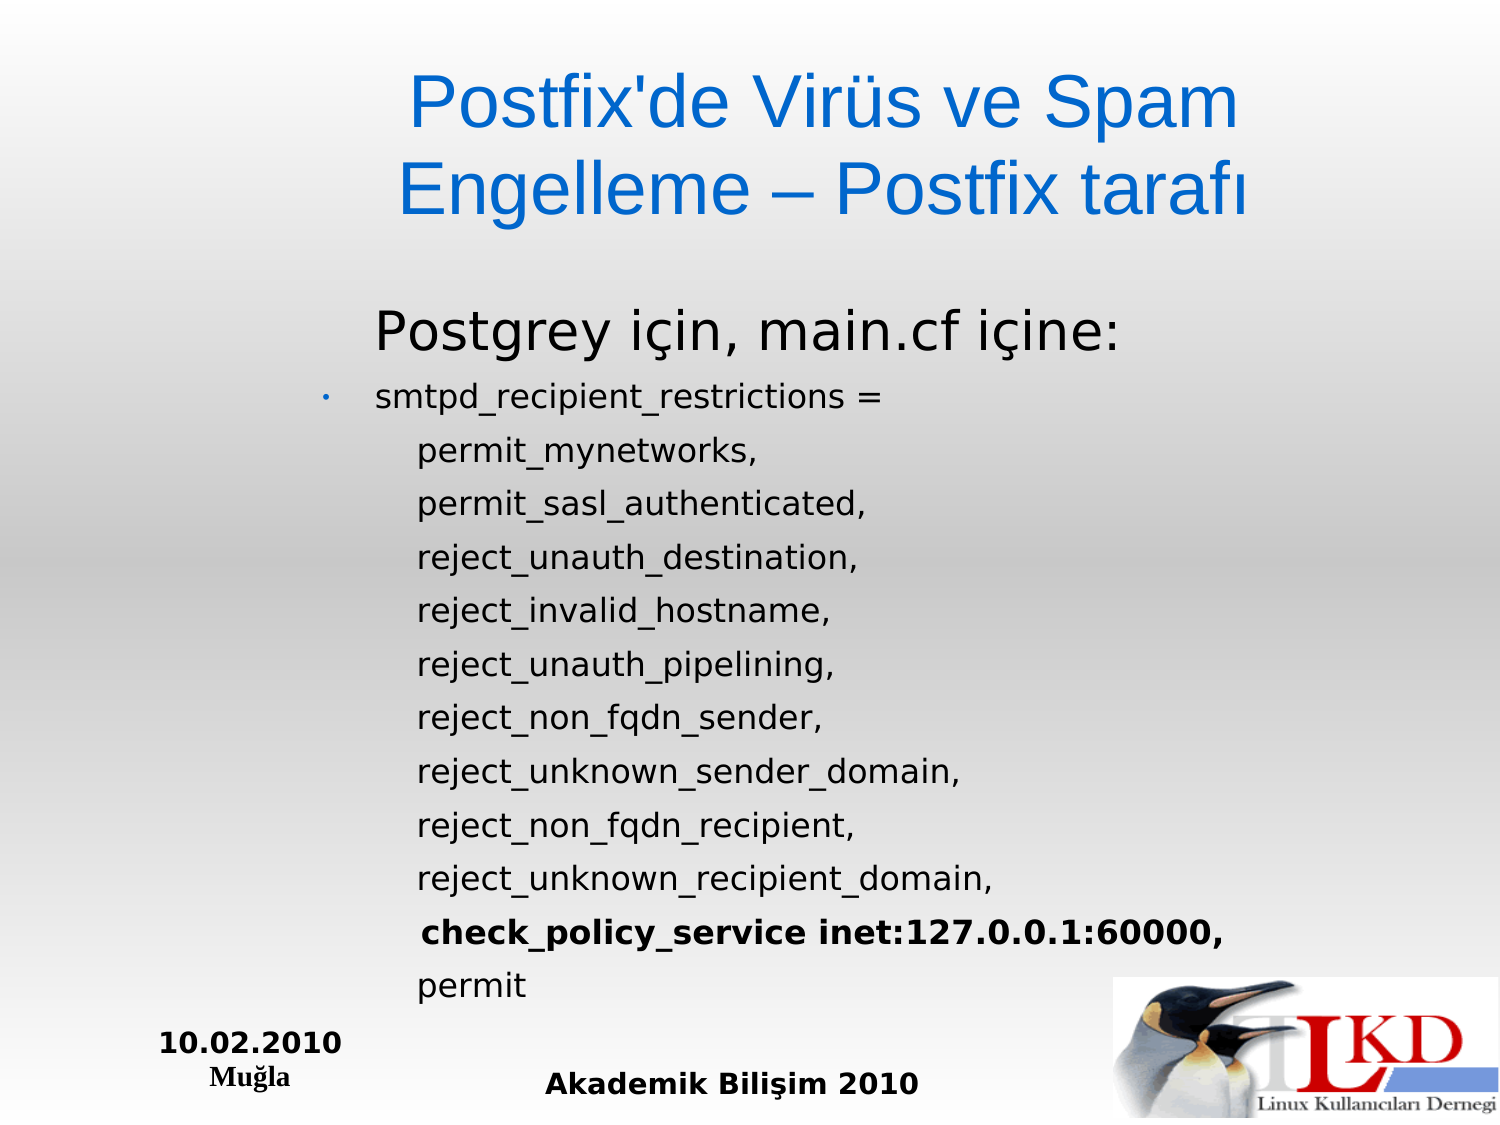

# Postfix'de Virüs ve Spam Engelleme – Postfix tarafı
Postgrey için, main.cf içine:
smtpd_recipient_restrictions =
 permit_mynetworks,
 permit_sasl_authenticated,
 reject_unauth_destination,
 reject_invalid_hostname,
 reject_unauth_pipelining,
 reject_non_fqdn_sender,
 reject_unknown_sender_domain,
 reject_non_fqdn_recipient,
 reject_unknown_recipient_domain,
 check_policy_service inet:127.0.0.1:60000,
 permit